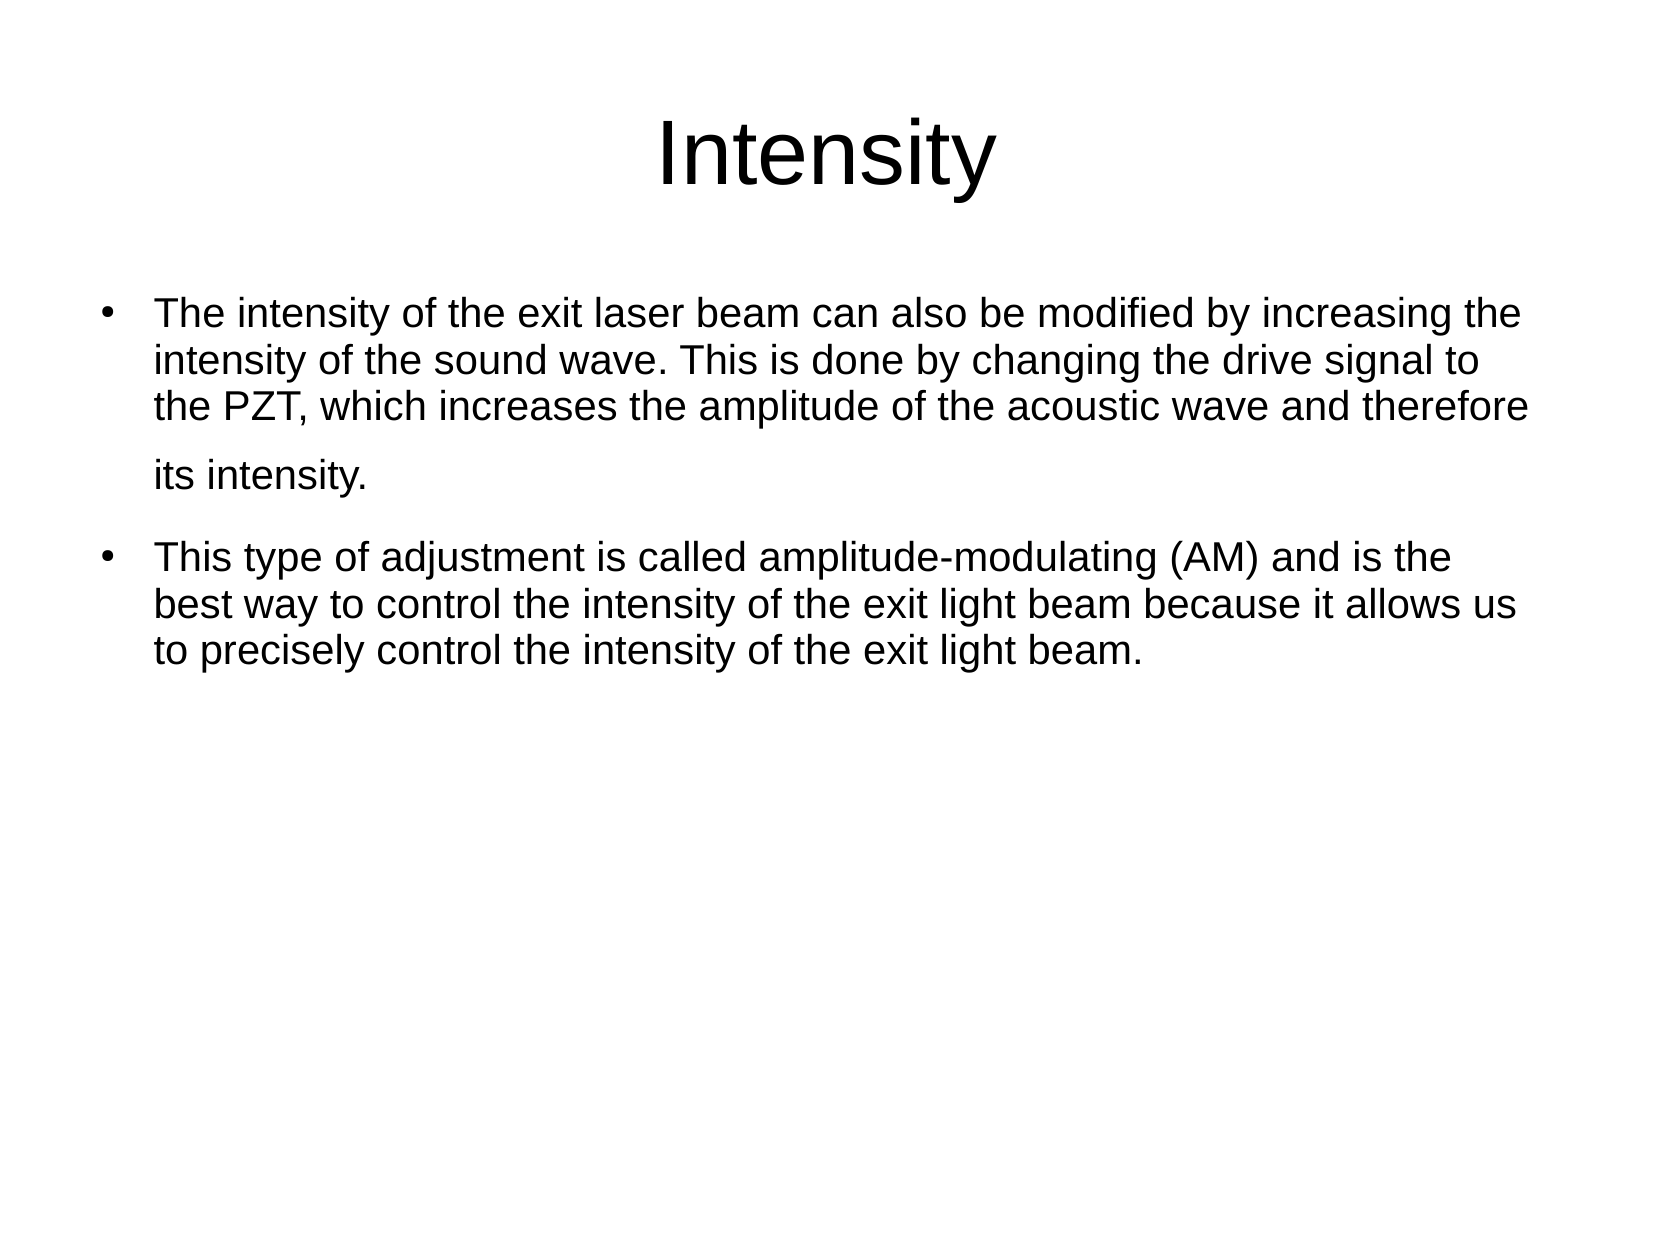

# Intensity
The intensity of the exit laser beam can also be modified by increasing the intensity of the sound wave. This is done by changing the drive signal to the PZT, which increases the amplitude of the acoustic wave and therefore its intensity.
This type of adjustment is called amplitude-modulating (AM) and is the best way to control the intensity of the exit light beam because it allows us to precisely control the intensity of the exit light beam.